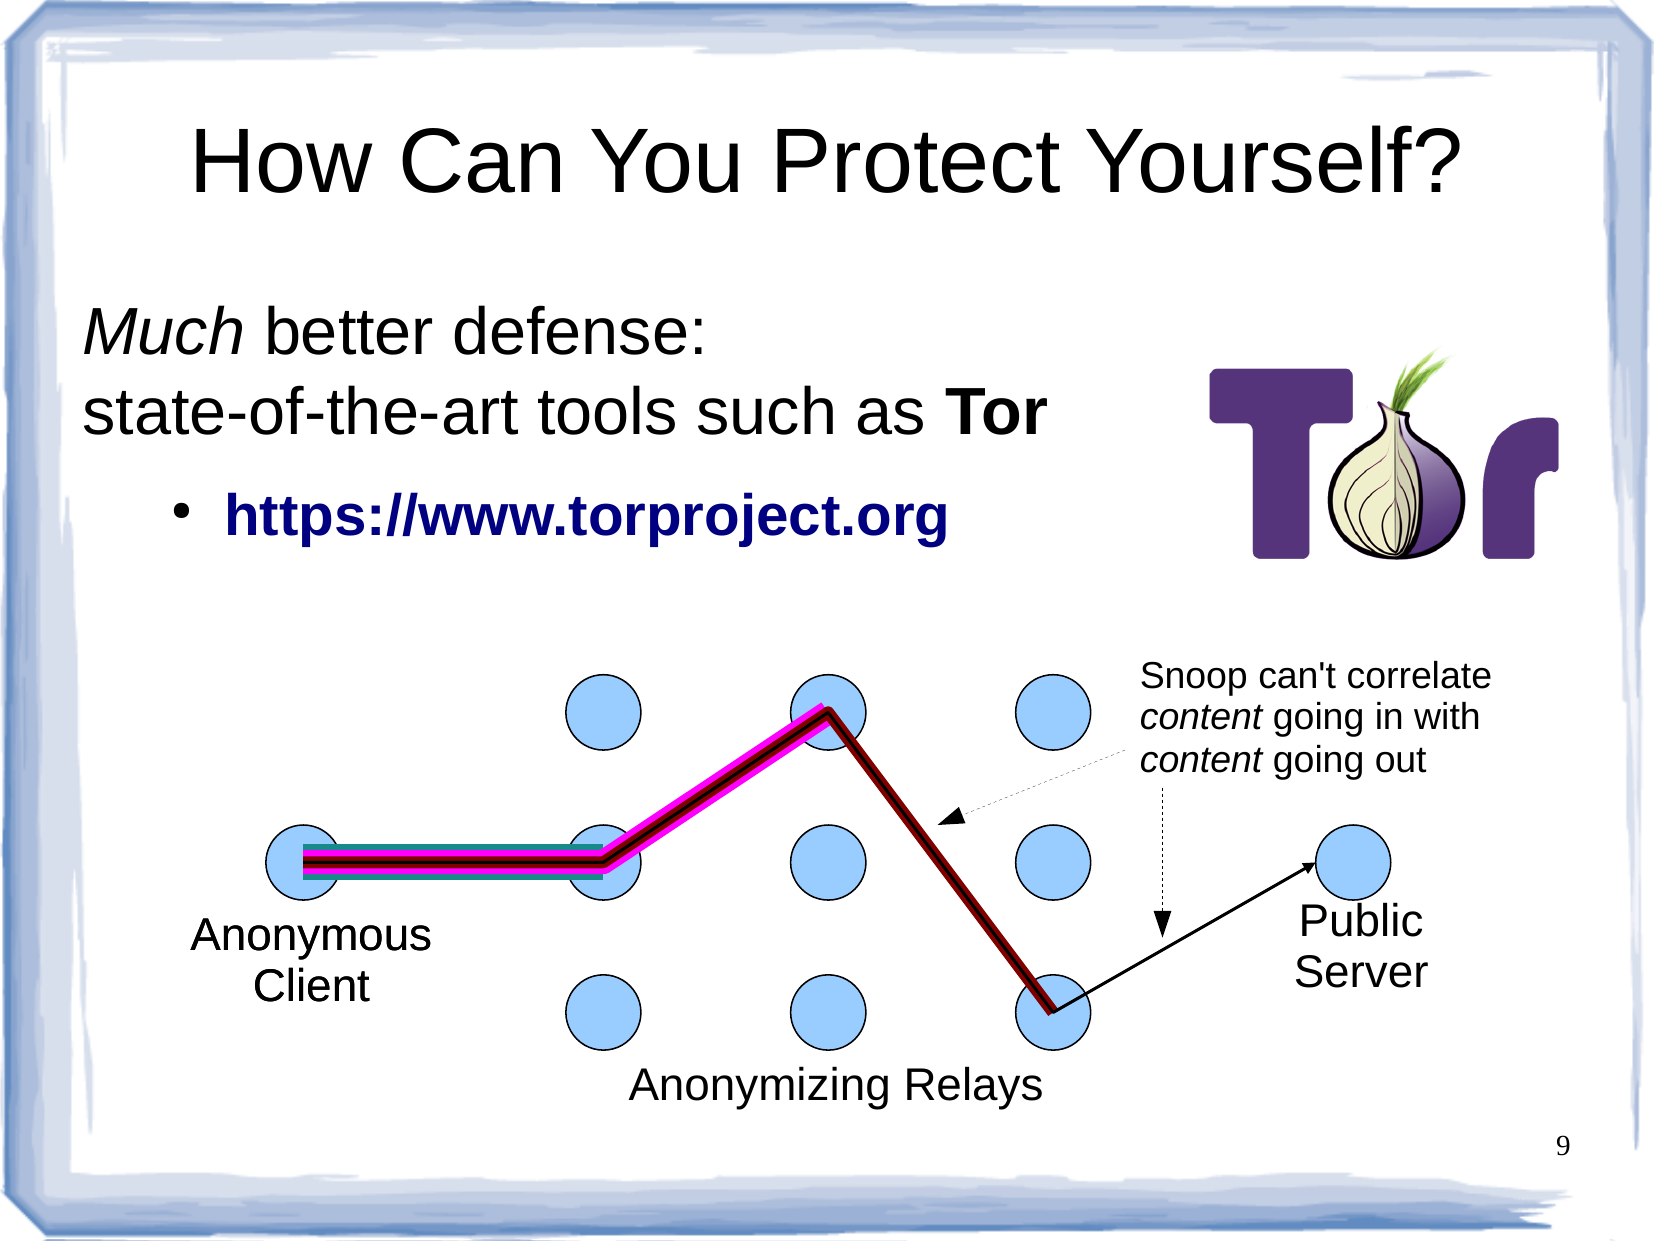

# How Can You Protect Yourself?
Much better defense:
state-of-the-art tools such as Tor
https://www.torproject.org
Snoop can't correlate
content going in with
content going out
Public
Server
Anonymous
Client
Anonymous
Client
Anonymizing Relays
9